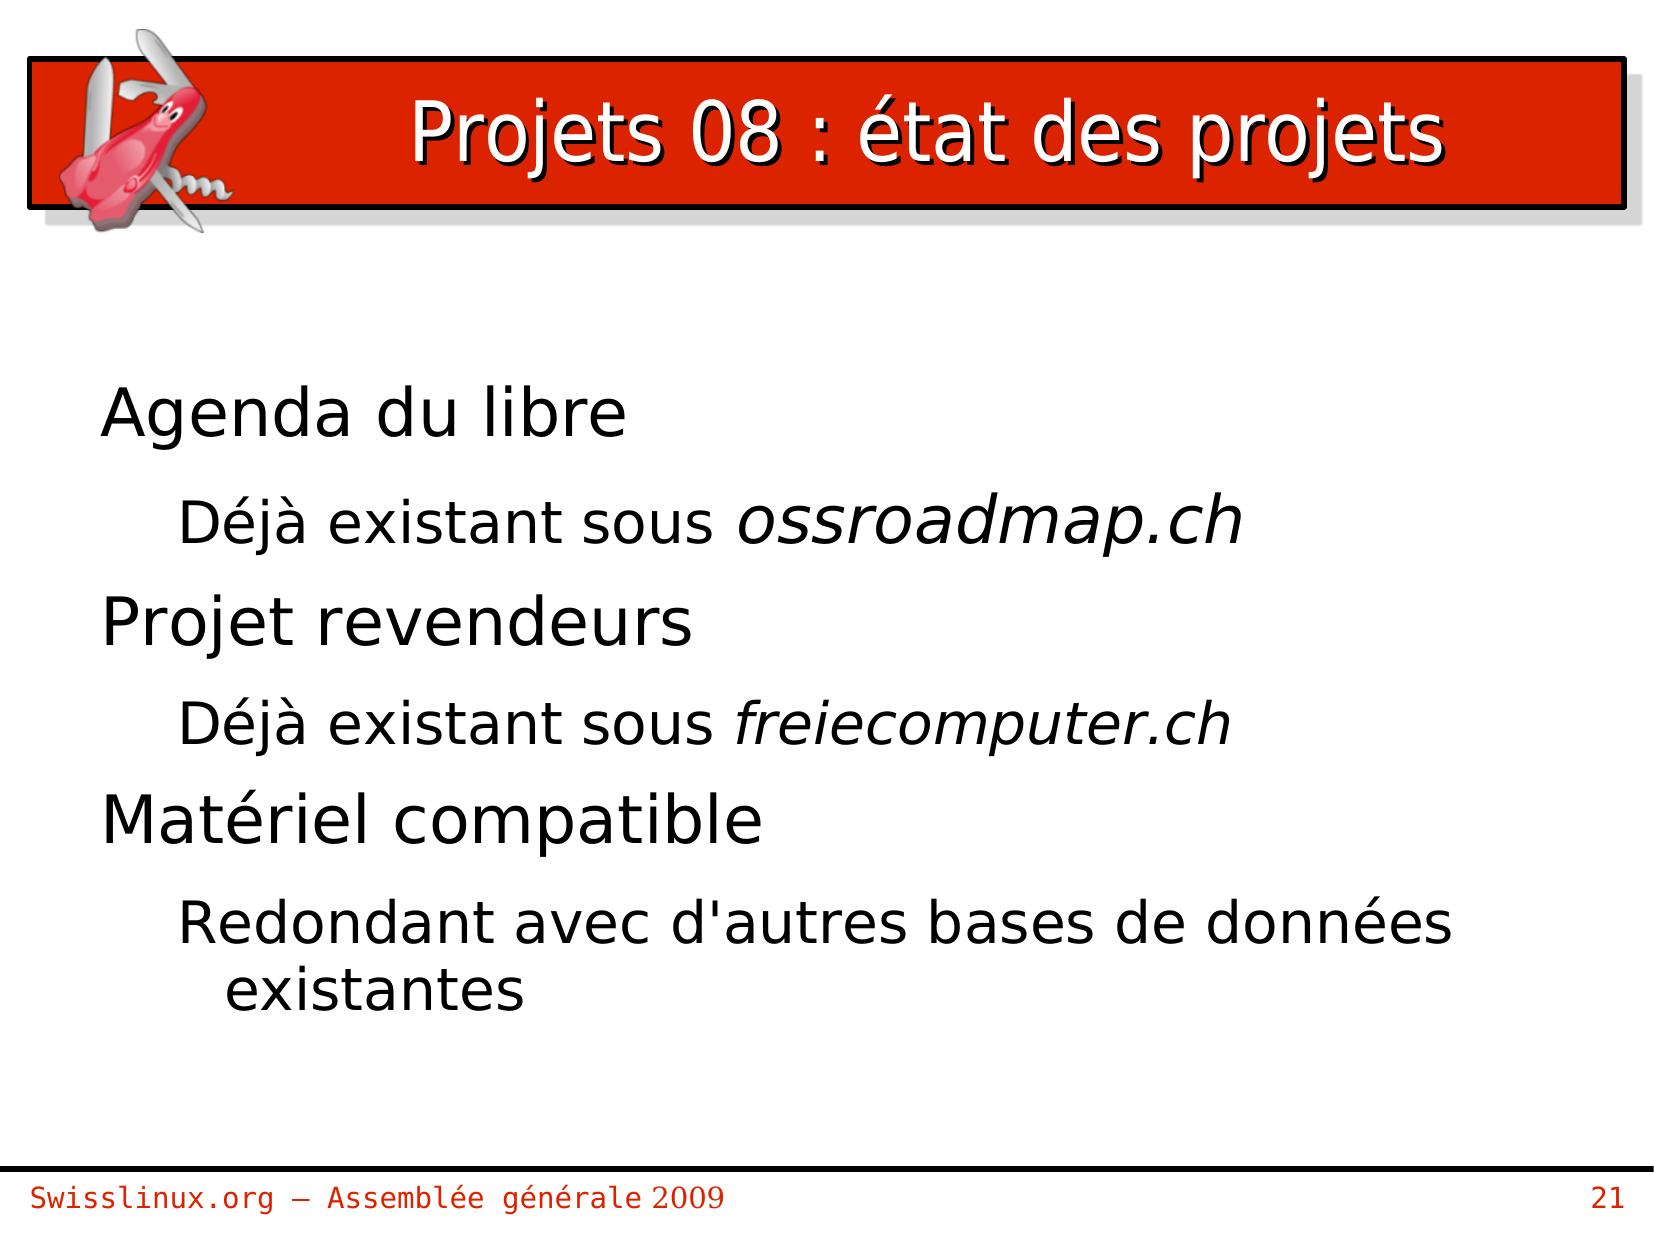

# Projets 08 : état des projets
Agenda du libre
Déjà existant sous ossroadmap.ch
Projet revendeurs
Déjà existant sous freiecomputer.ch
Matériel compatible
Redondant avec d'autres bases de données existantes
26 Janvier 2007
21